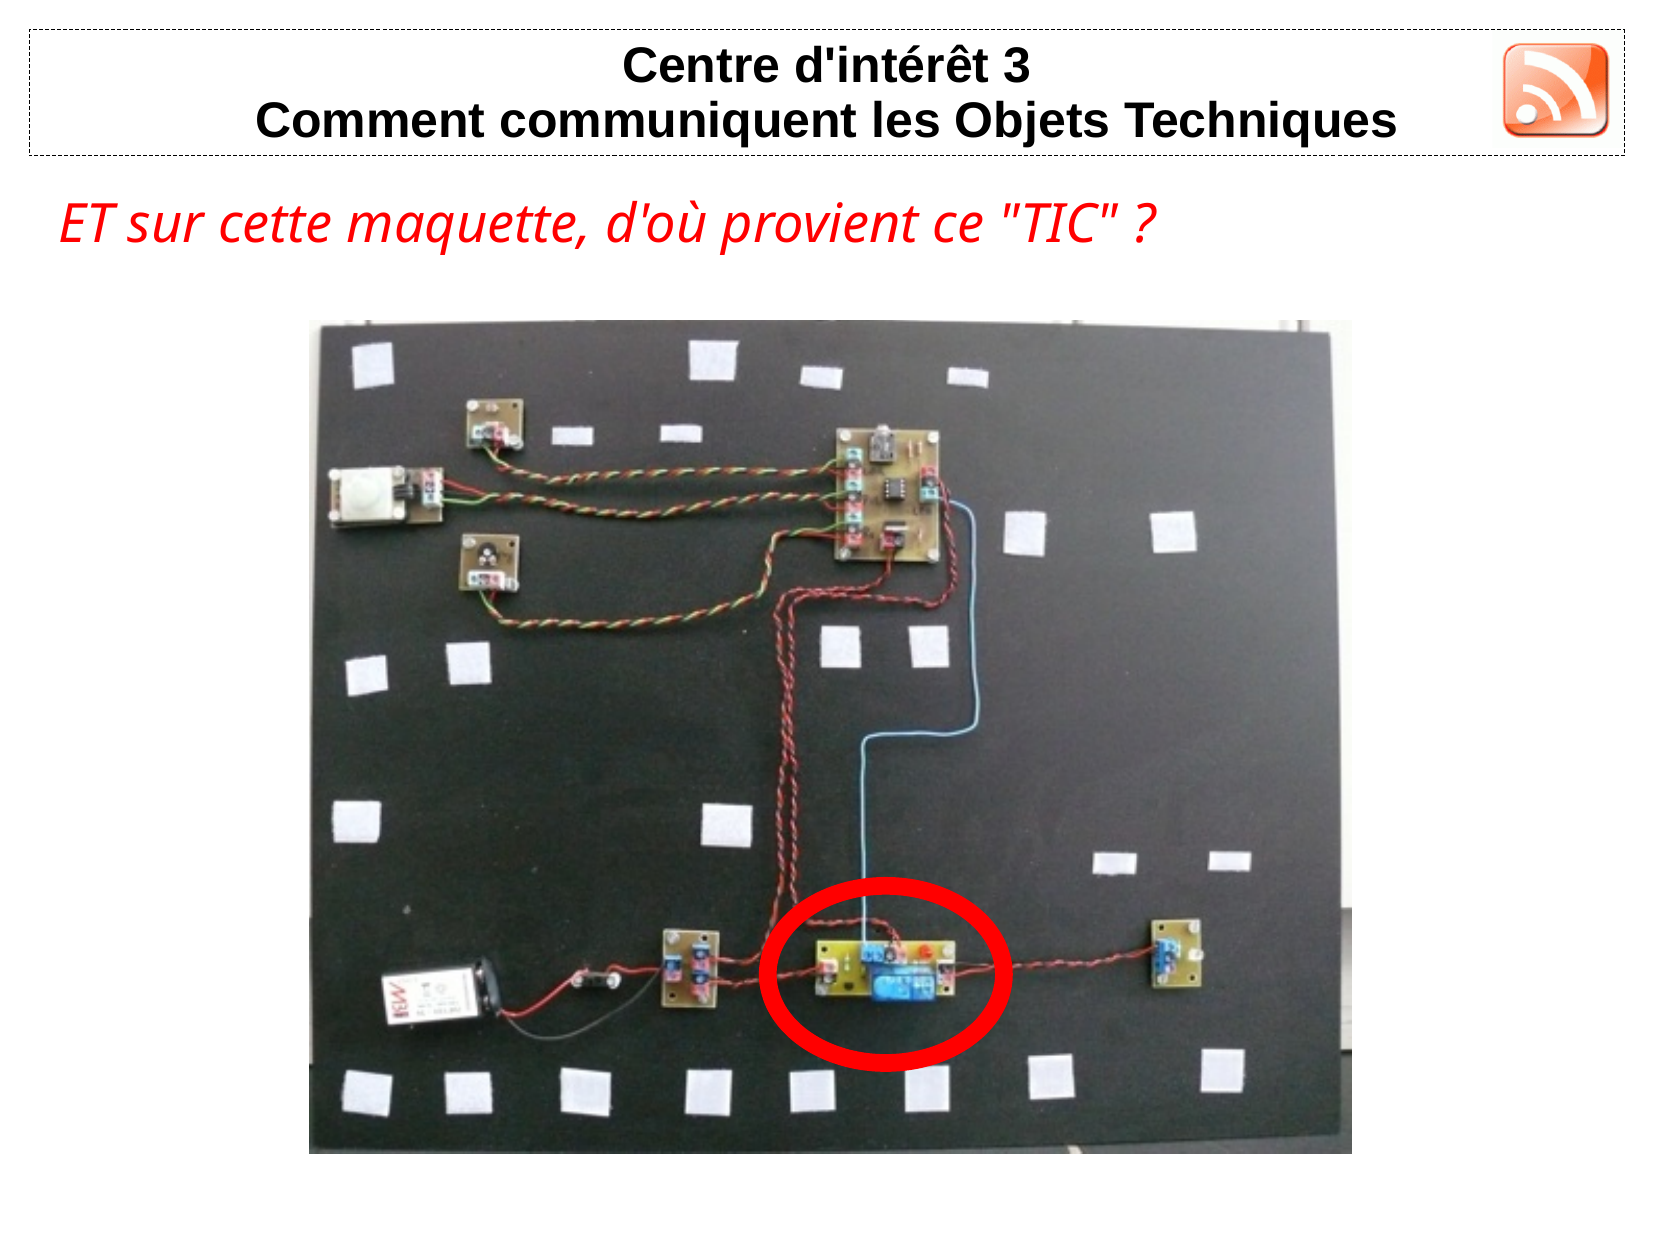

Centre d'intérêt 3
Comment communiquent les Objets Techniques
ET sur cette maquette, d'où provient ce "TIC" ?